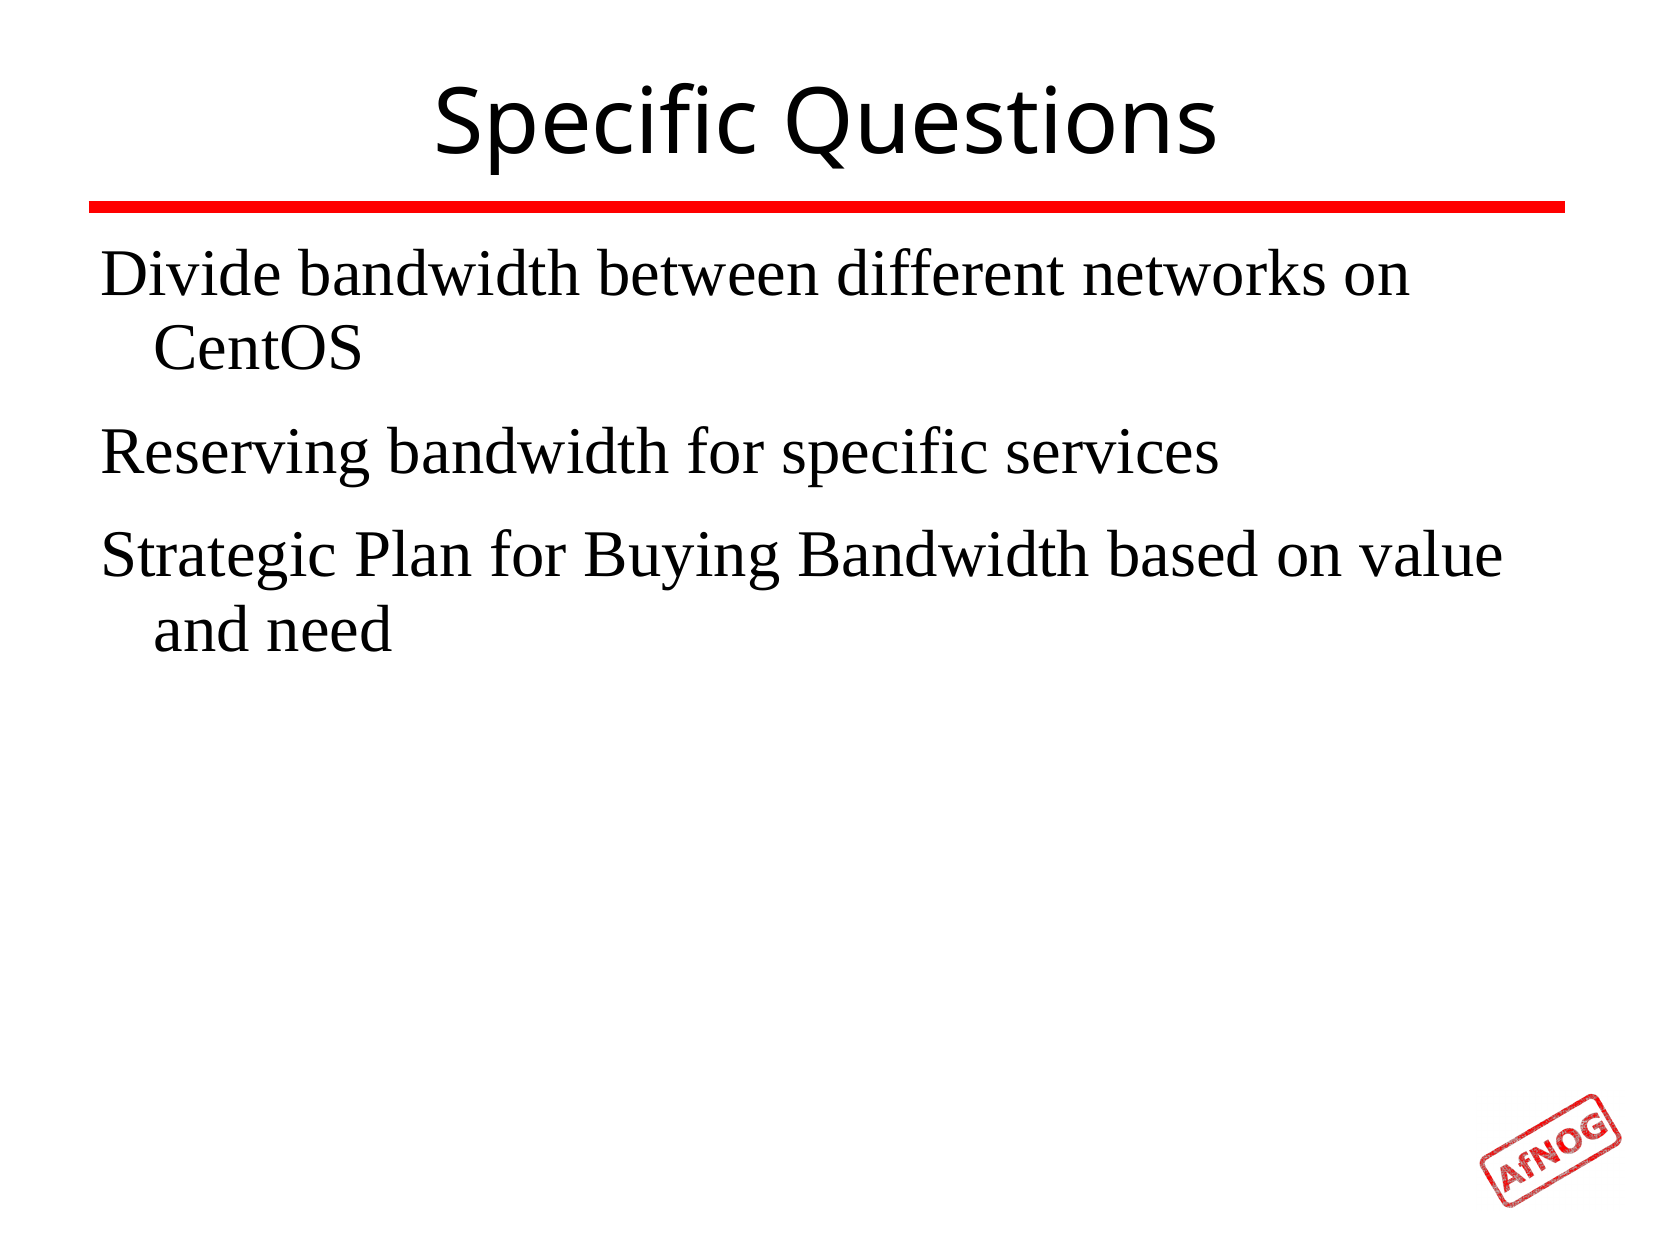

# Specific Questions
Divide bandwidth between different networks on CentOS
Reserving bandwidth for specific services
Strategic Plan for Buying Bandwidth based on value and need